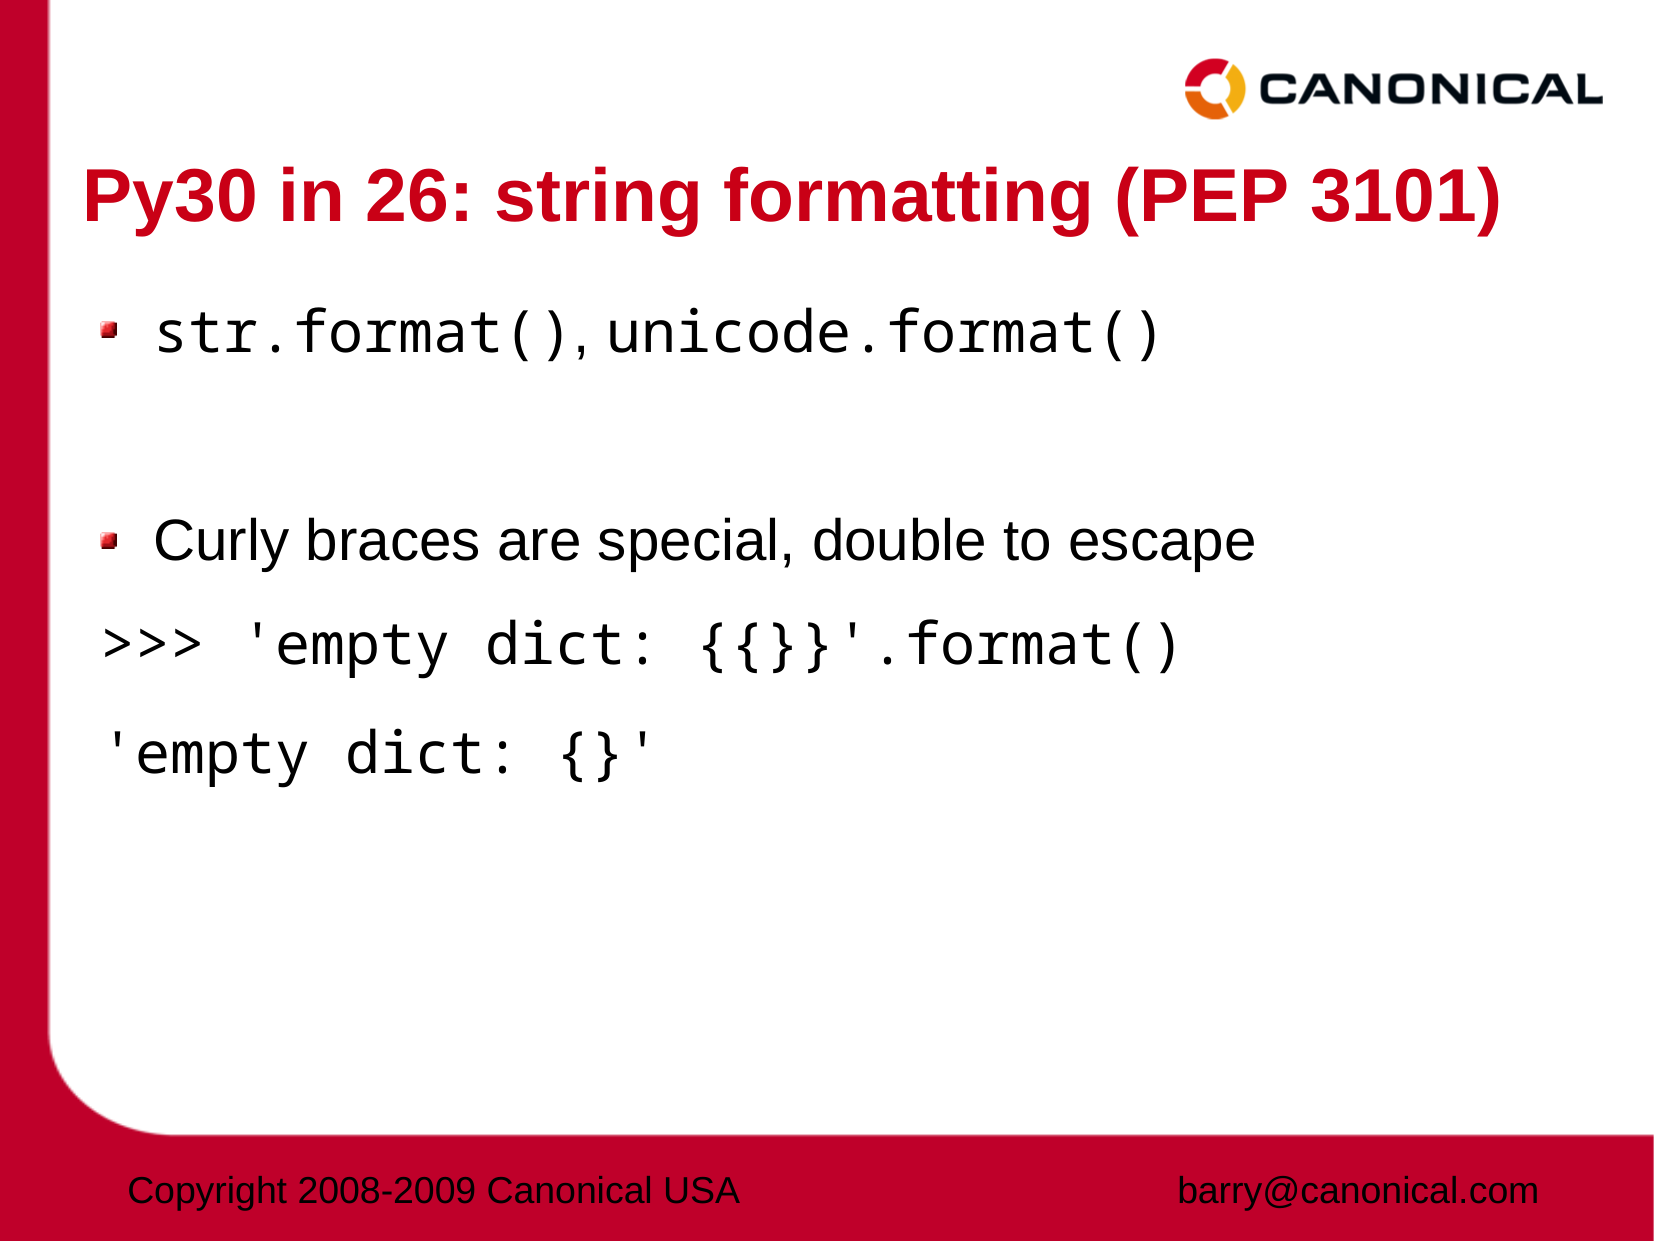

# Py30 in 26: string formatting (PEP 3101)
str.format(), unicode.format()
Curly braces are special, double to escape
>>> 'empty dict: {{}}'.format()
'empty dict: {}'